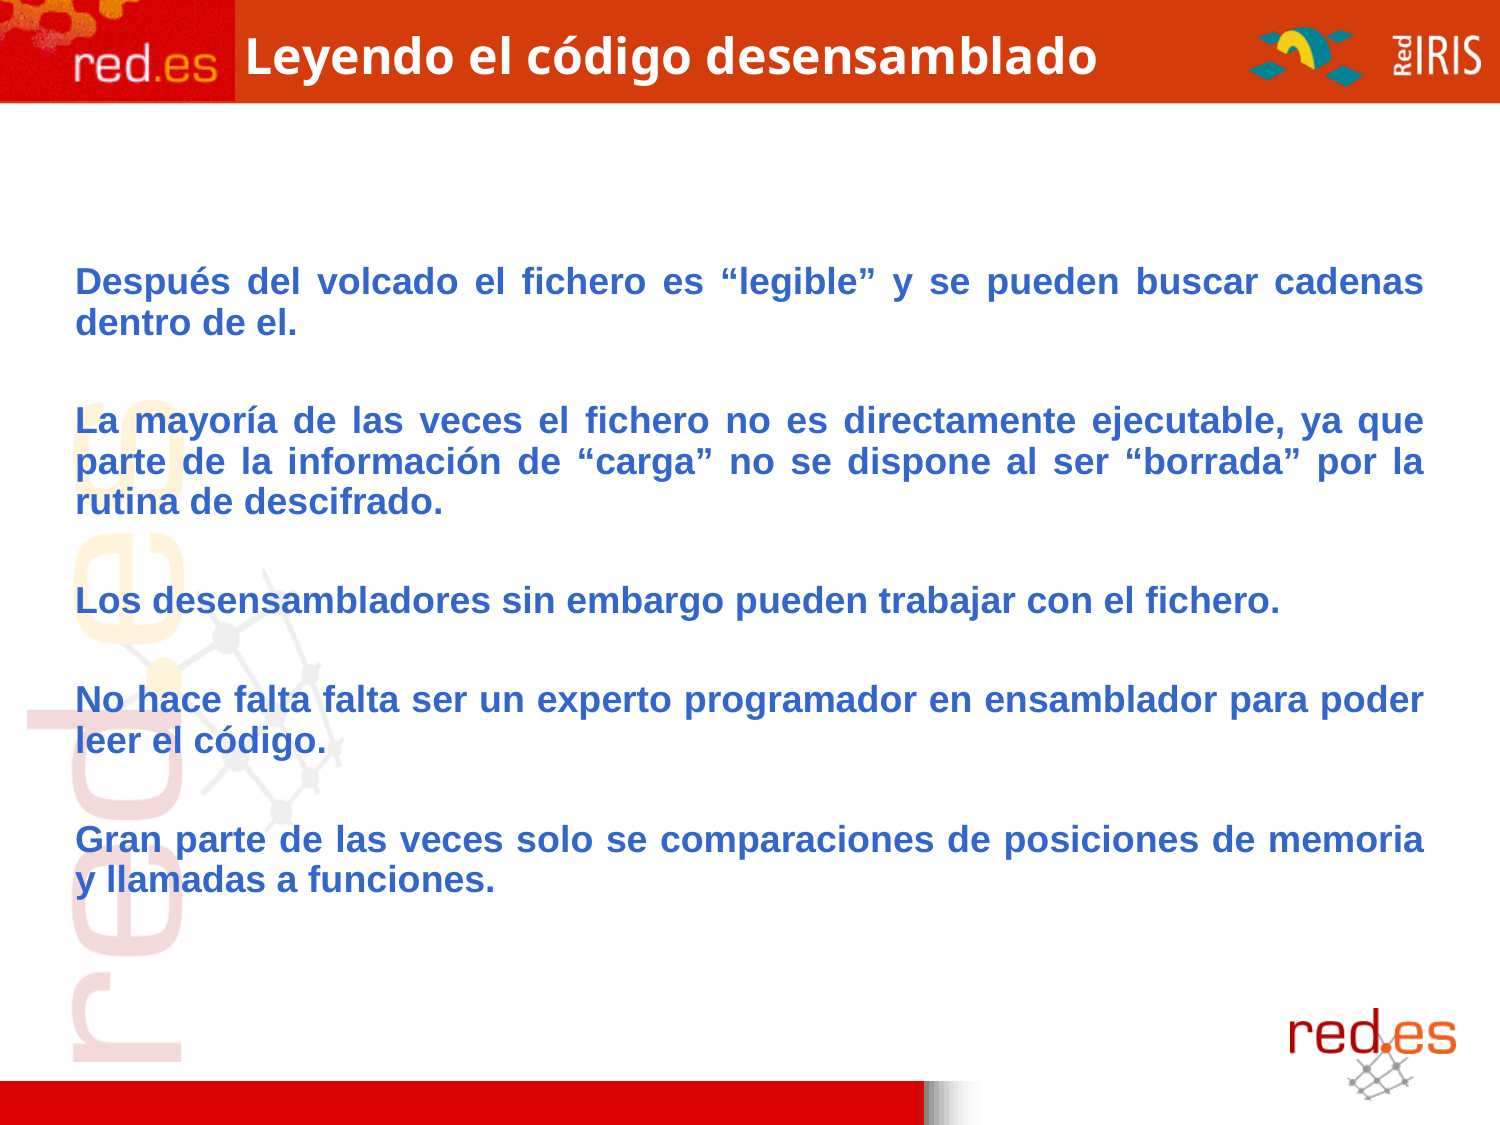

# Leyendo el código desensamblado
Después del volcado el fichero es “legible” y se pueden buscar cadenas dentro de el.
La mayoría de las veces el fichero no es directamente ejecutable, ya que parte de la información de “carga” no se dispone al ser “borrada” por la rutina de descifrado.
Los desensambladores sin embargo pueden trabajar con el fichero.
No hace falta falta ser un experto programador en ensamblador para poder leer el código.
Gran parte de las veces solo se comparaciones de posiciones de memoria y llamadas a funciones.